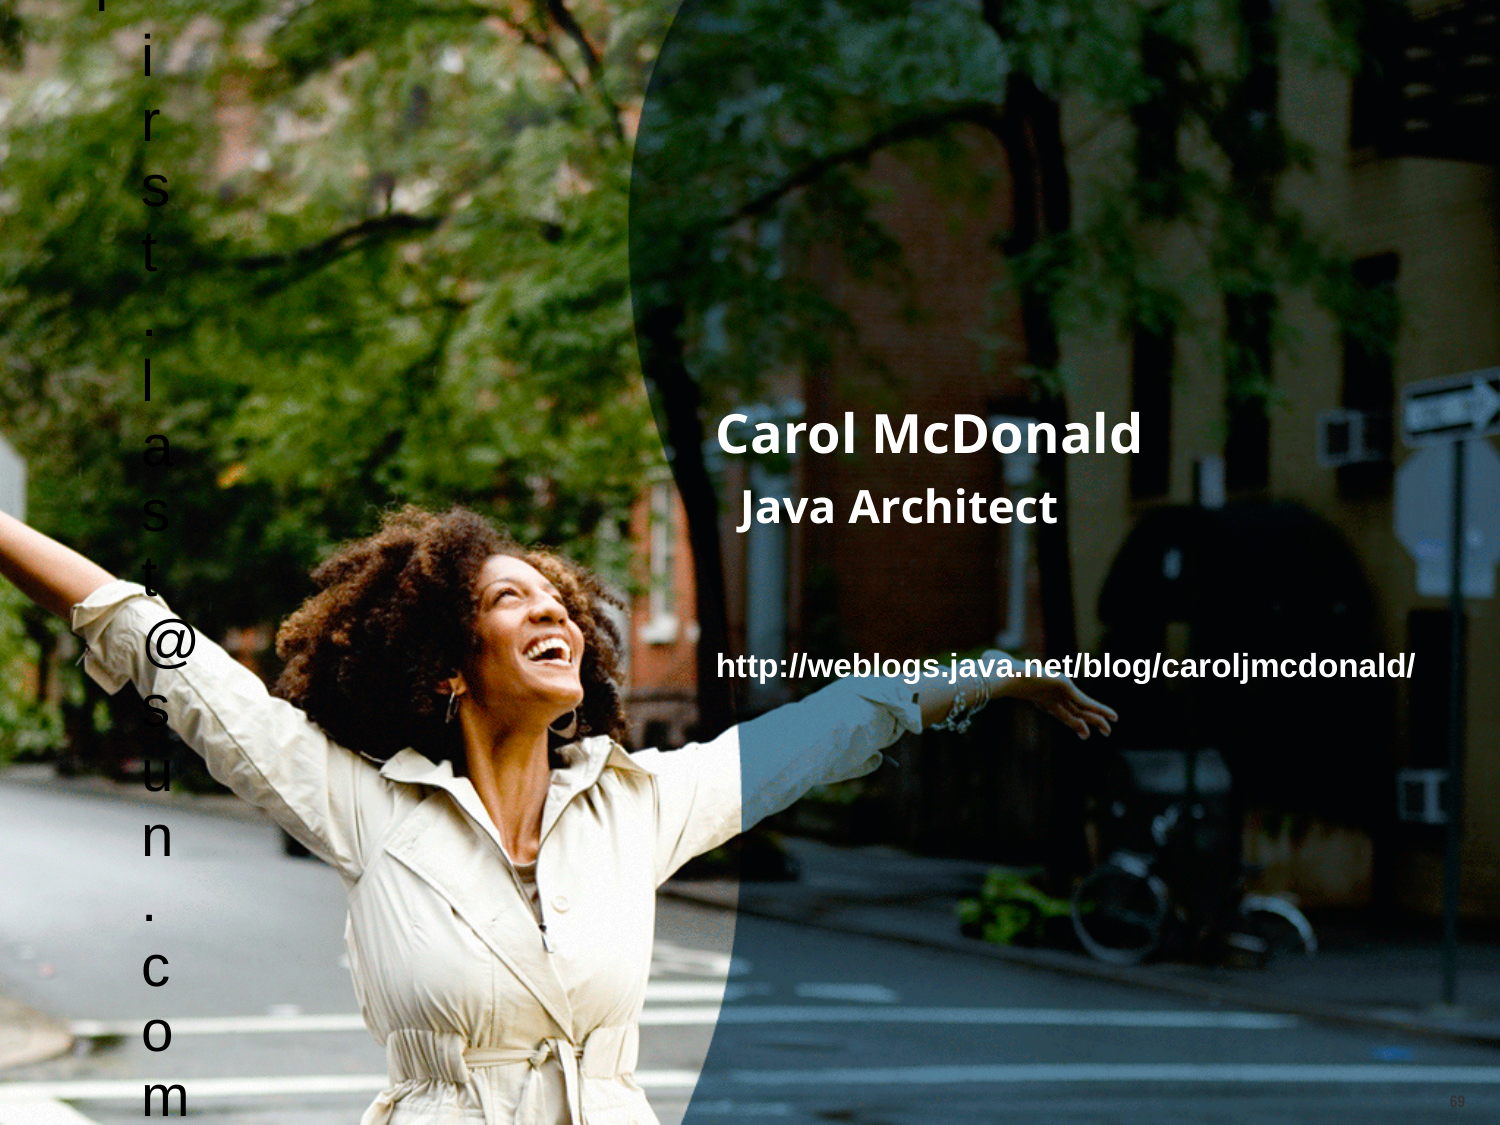

# Presenter’s Name
first.last@sun.com
Carol McDonald
 Java Architect
 http://weblogs.java.net/blog/caroljmcdonald/